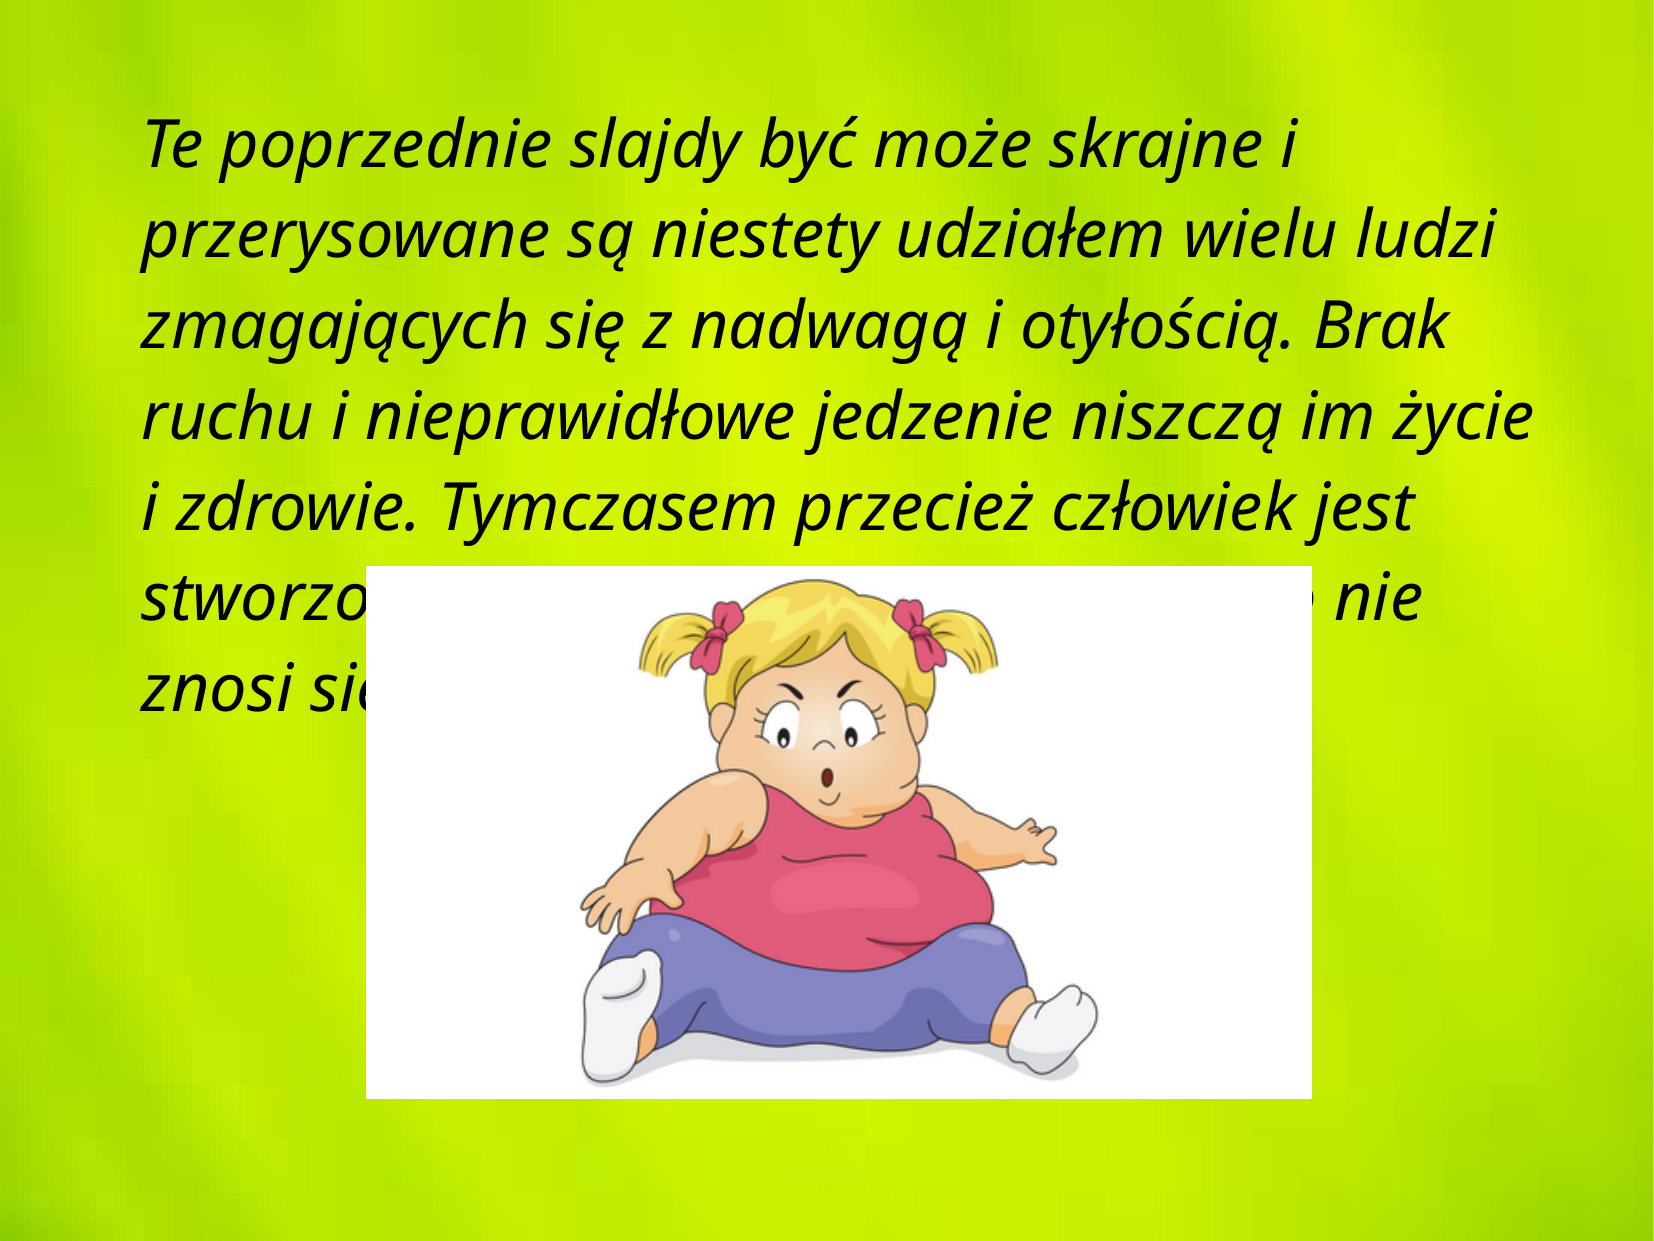

# Te poprzednie slajdy być może skrajne i przerysowane są niestety udziałem wielu ludzi zmagających się z nadwagą i otyłością. Brak ruchu i nieprawidłowe jedzenie niszczą im życie i zdrowie. Tymczasem przecież człowiek jest stworzony do aktywności fizycznej, ciało nie znosi siedzenia, nie znosi bezruchu.